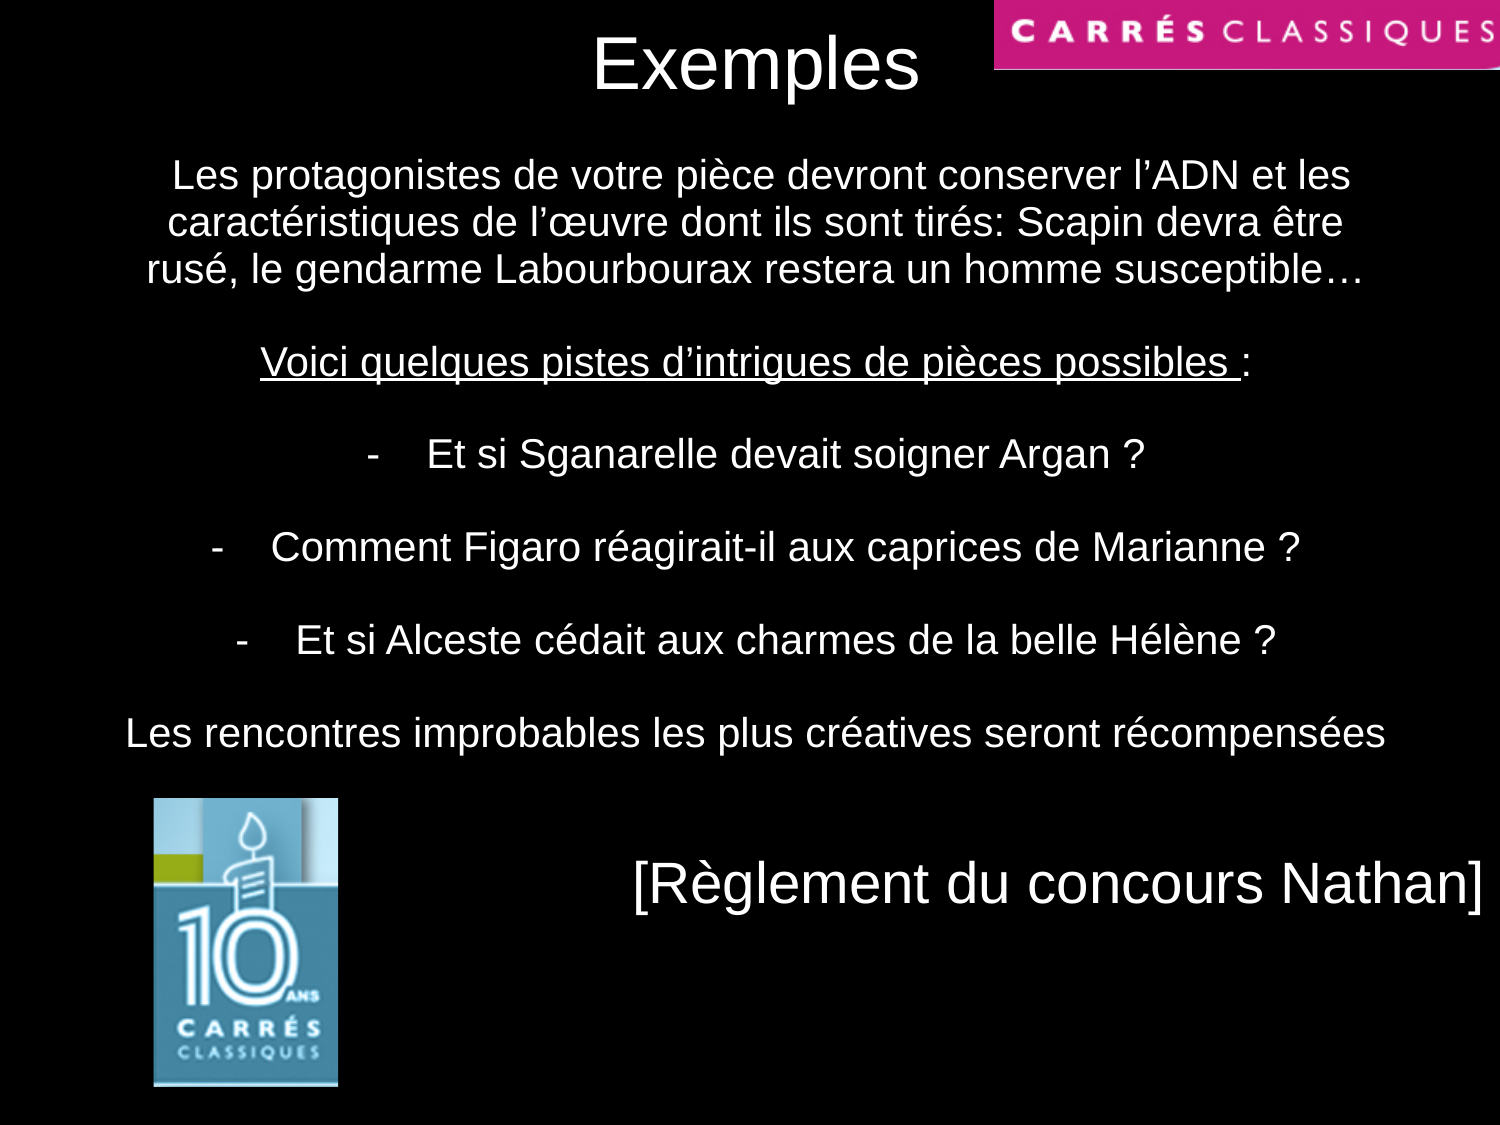

# Exemples Les protagonistes de votre pièce devront conserver l’ADN et les caractéristiques de l’œuvre dont ils sont tirés: Scapin devra être rusé, le gendarme Labourbourax restera un homme susceptible… Voici quelques pistes d’intrigues de pièces possibles : - Et si Sganarelle devait soigner Argan ? - Comment Figaro réagirait-il aux caprices de Marianne ? - Et si Alceste cédait aux charmes de la belle Hélène ? Les rencontres improbables les plus créatives seront récompensées
[Règlement du concours Nathan]